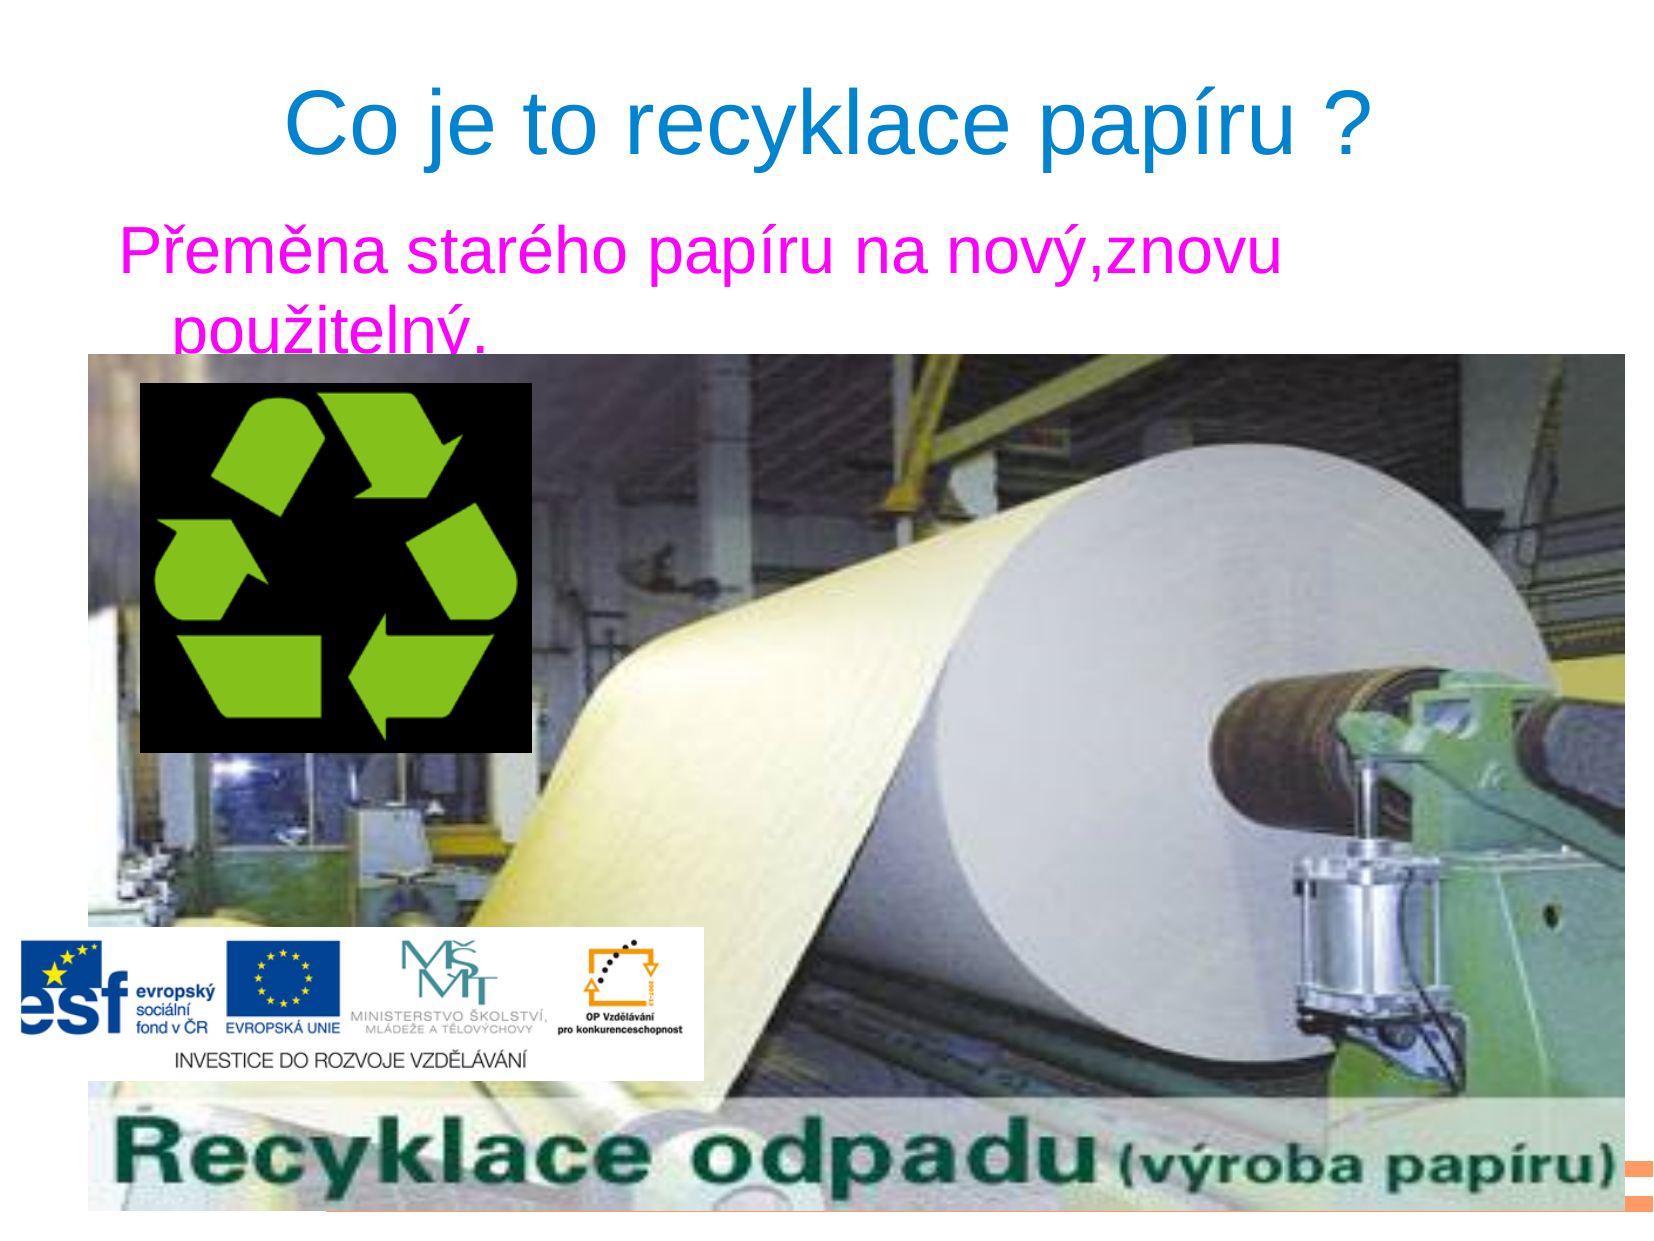

# Co je to recyklace papíru ?
Přeměna starého papíru na nový,znovu použitelný.